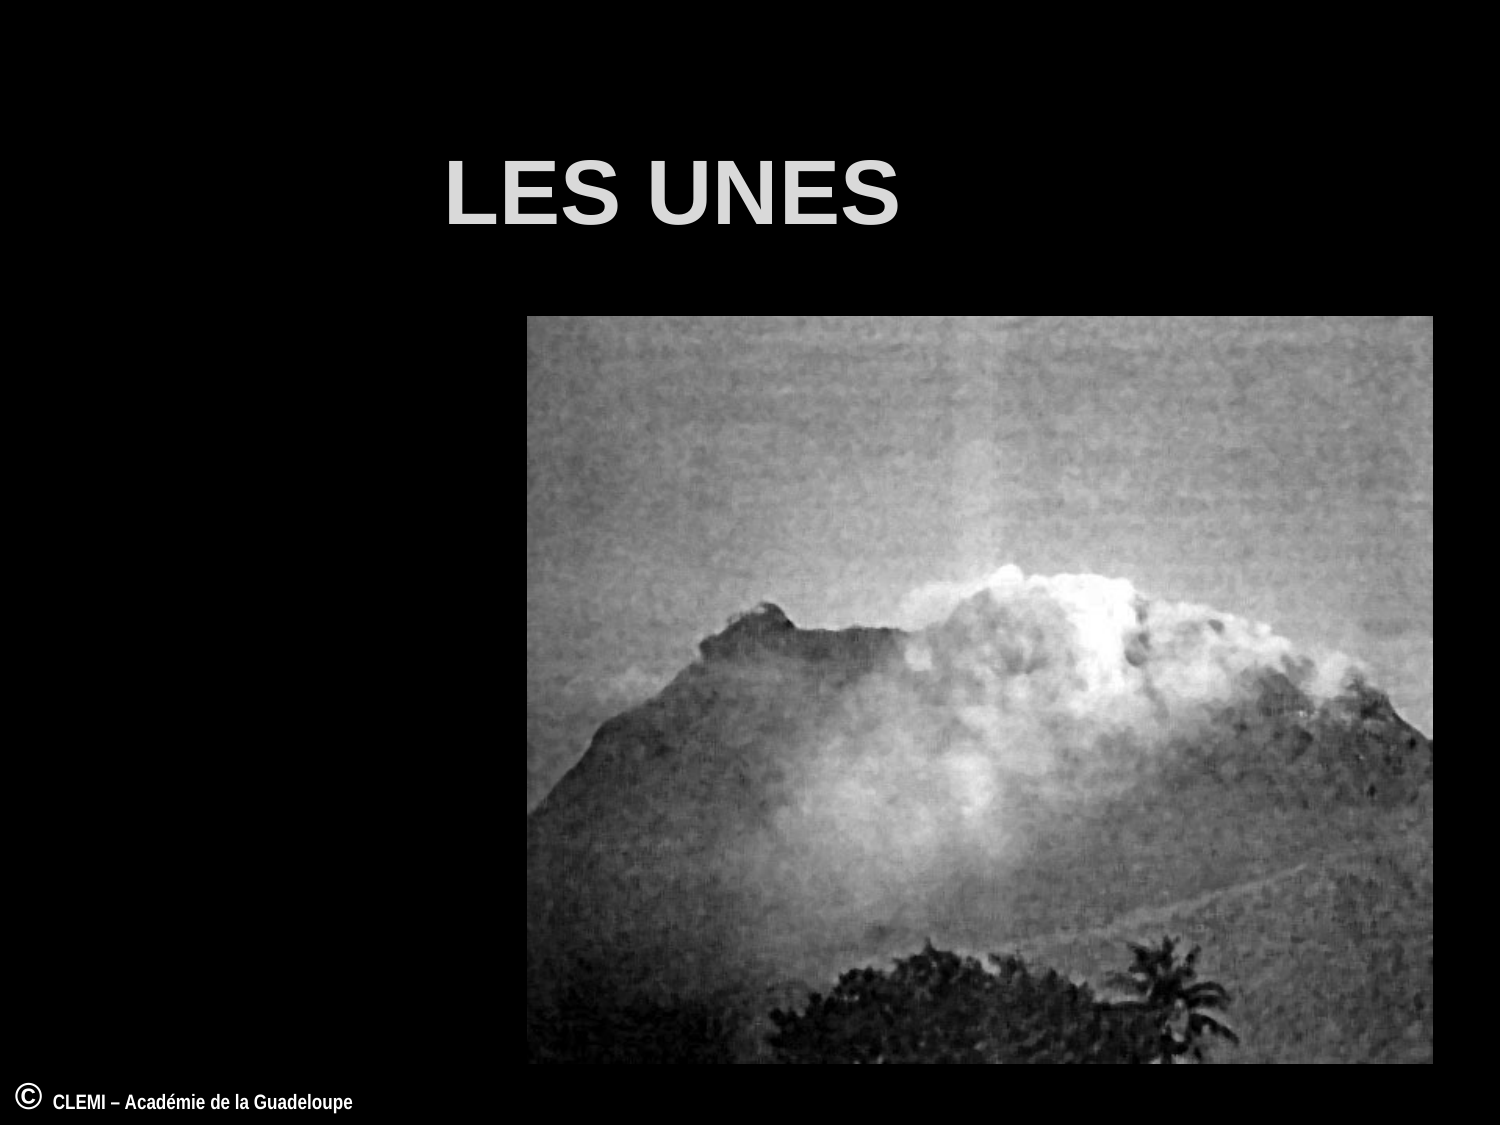

# LES UNES
© CLEMI – Académie de la Guadeloupe